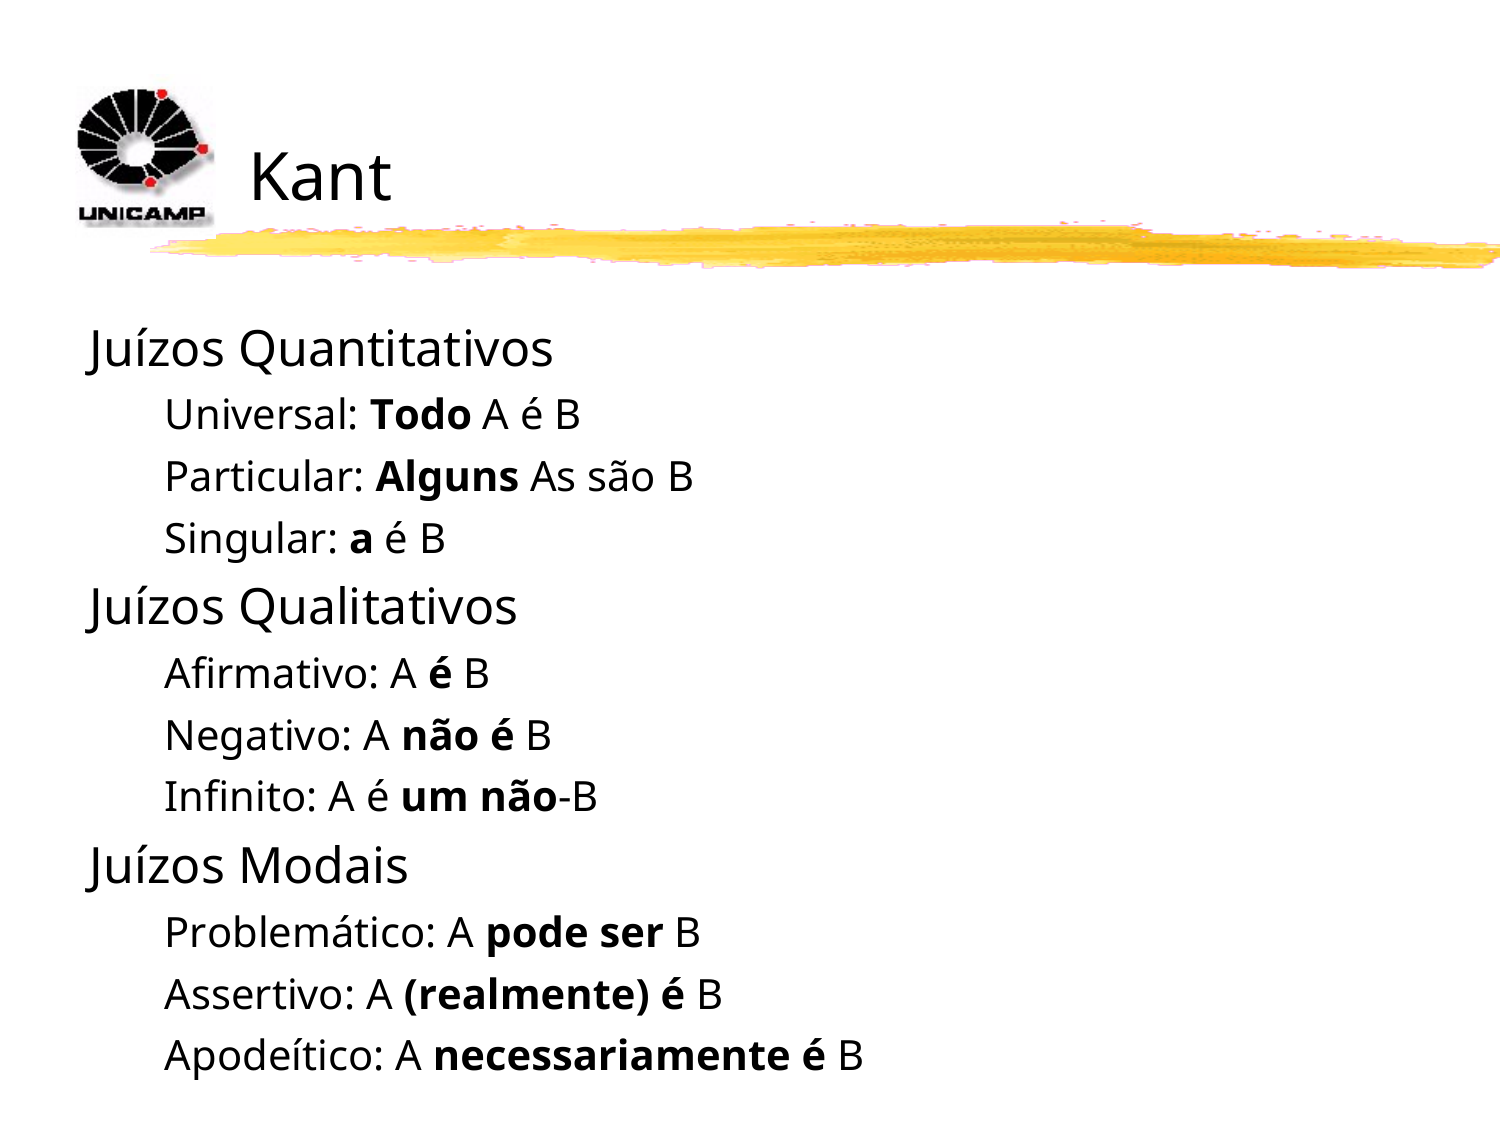

# Kant
Juízos Quantitativos
Universal: Todo A é B
Particular: Alguns As são B
Singular: a é B
Juízos Qualitativos
Afirmativo: A é B
Negativo: A não é B
Infinito: A é um não-B
Juízos Modais
Problemático: A pode ser B
Assertivo: A (realmente) é B
Apodeítico: A necessariamente é B